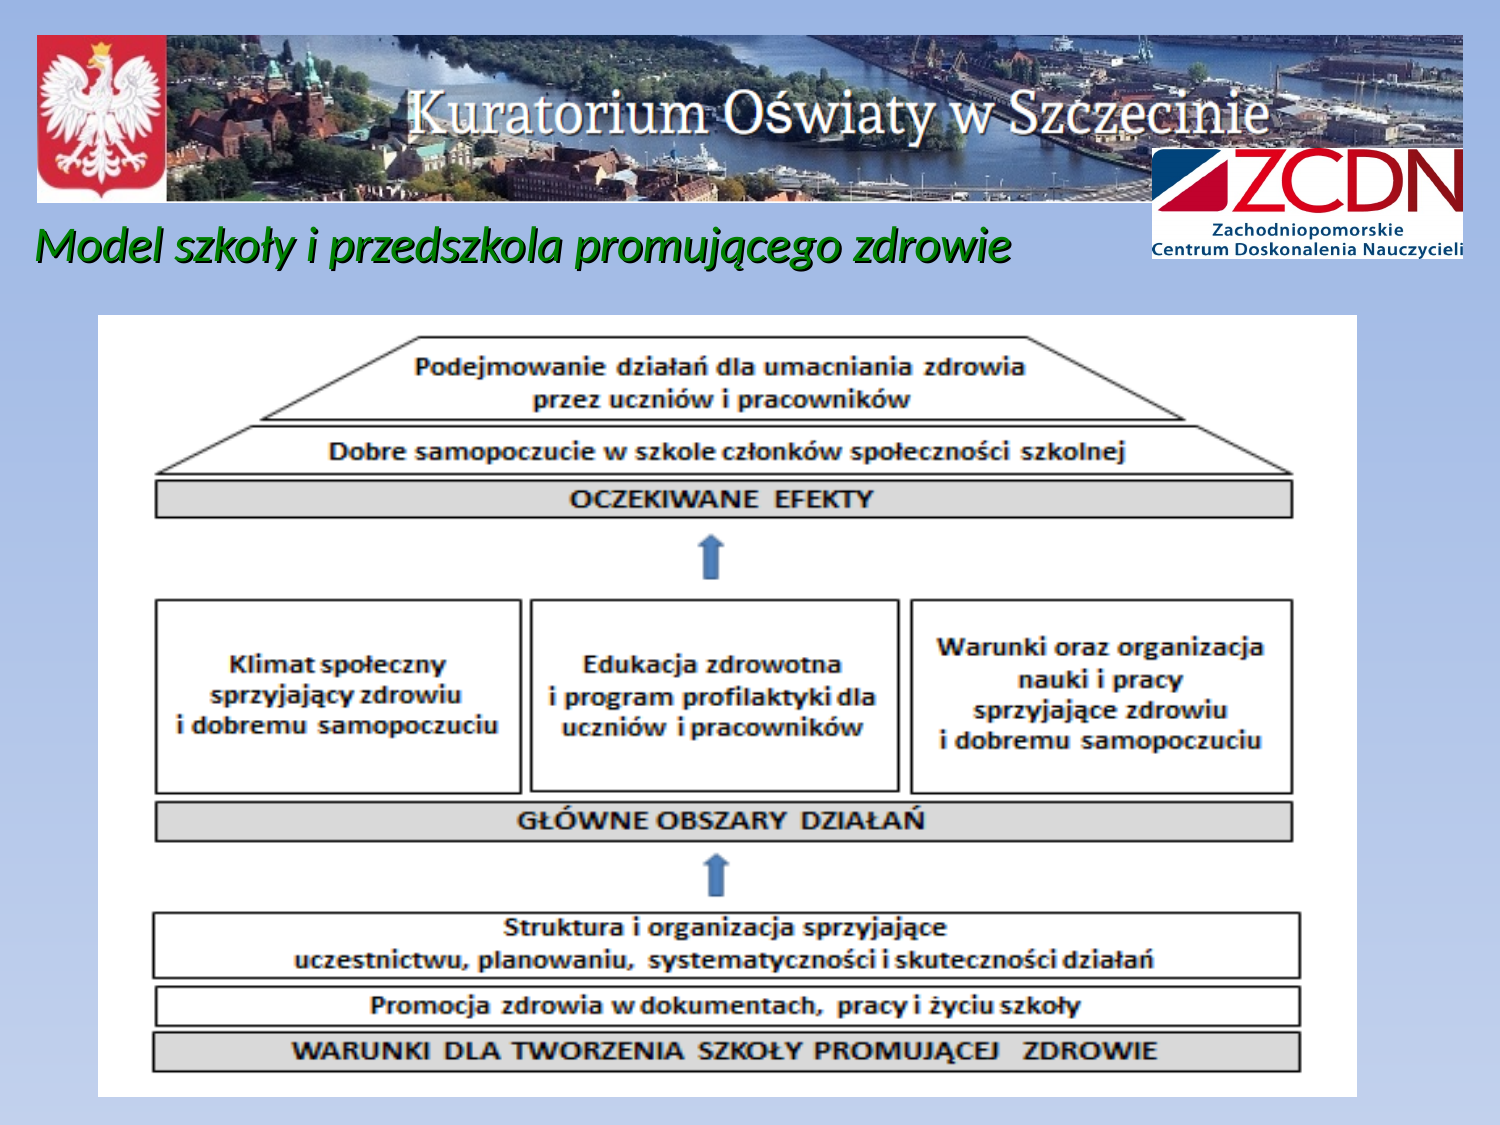

#
Model szkoły i przedszkola promującego zdrowie